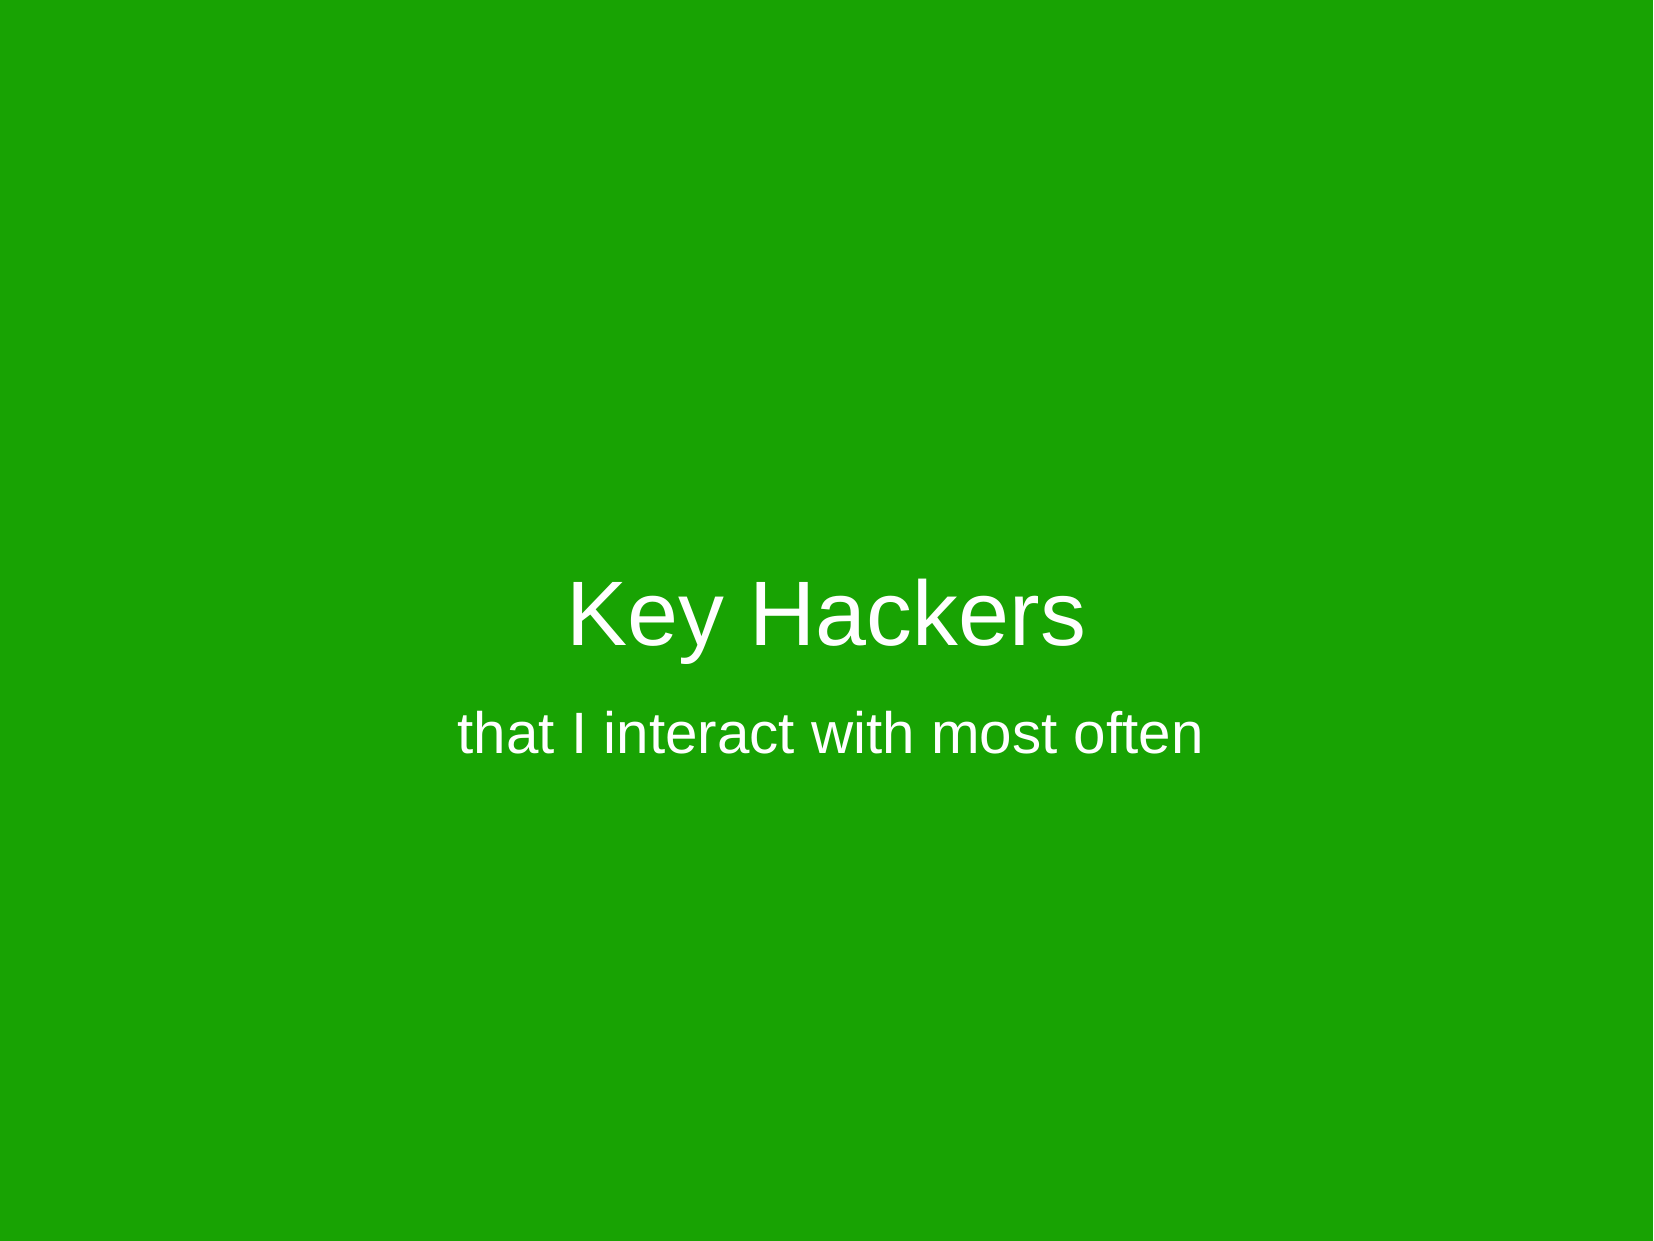

# Key Hackers
that I interact with most often